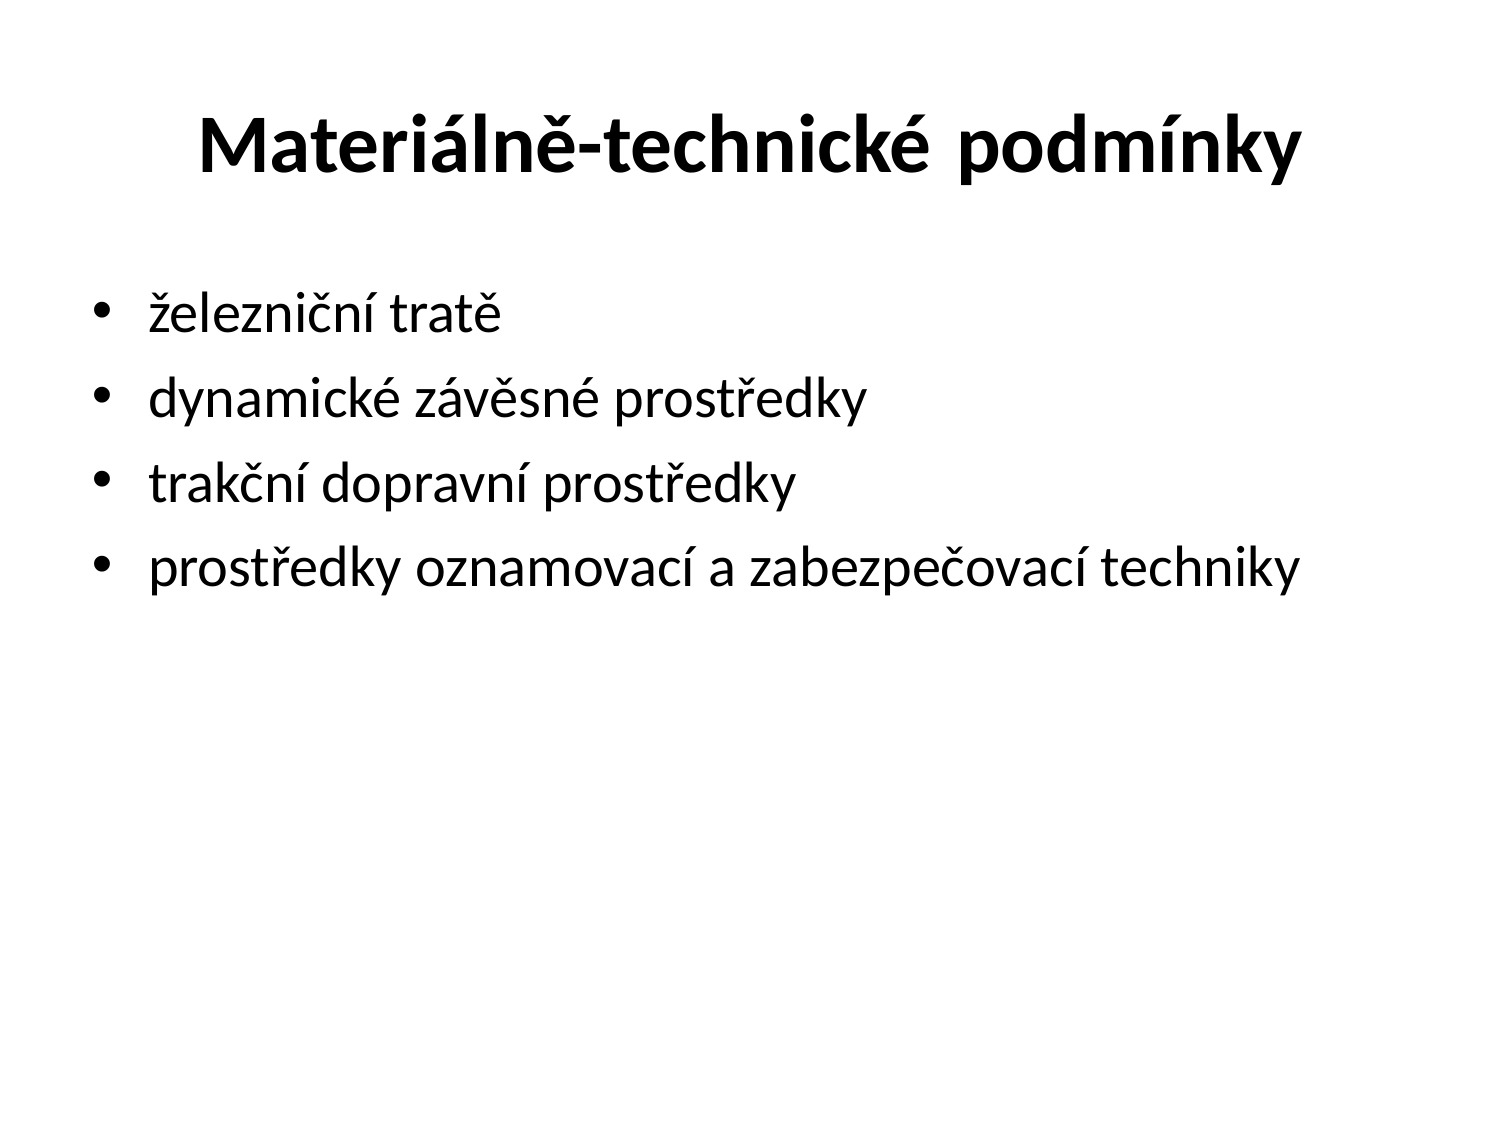

# Materiálně-technické podmínky
železniční tratě
dynamické závěsné prostředky
trakční dopravní prostředky
prostředky oznamovací a zabezpečovací techniky